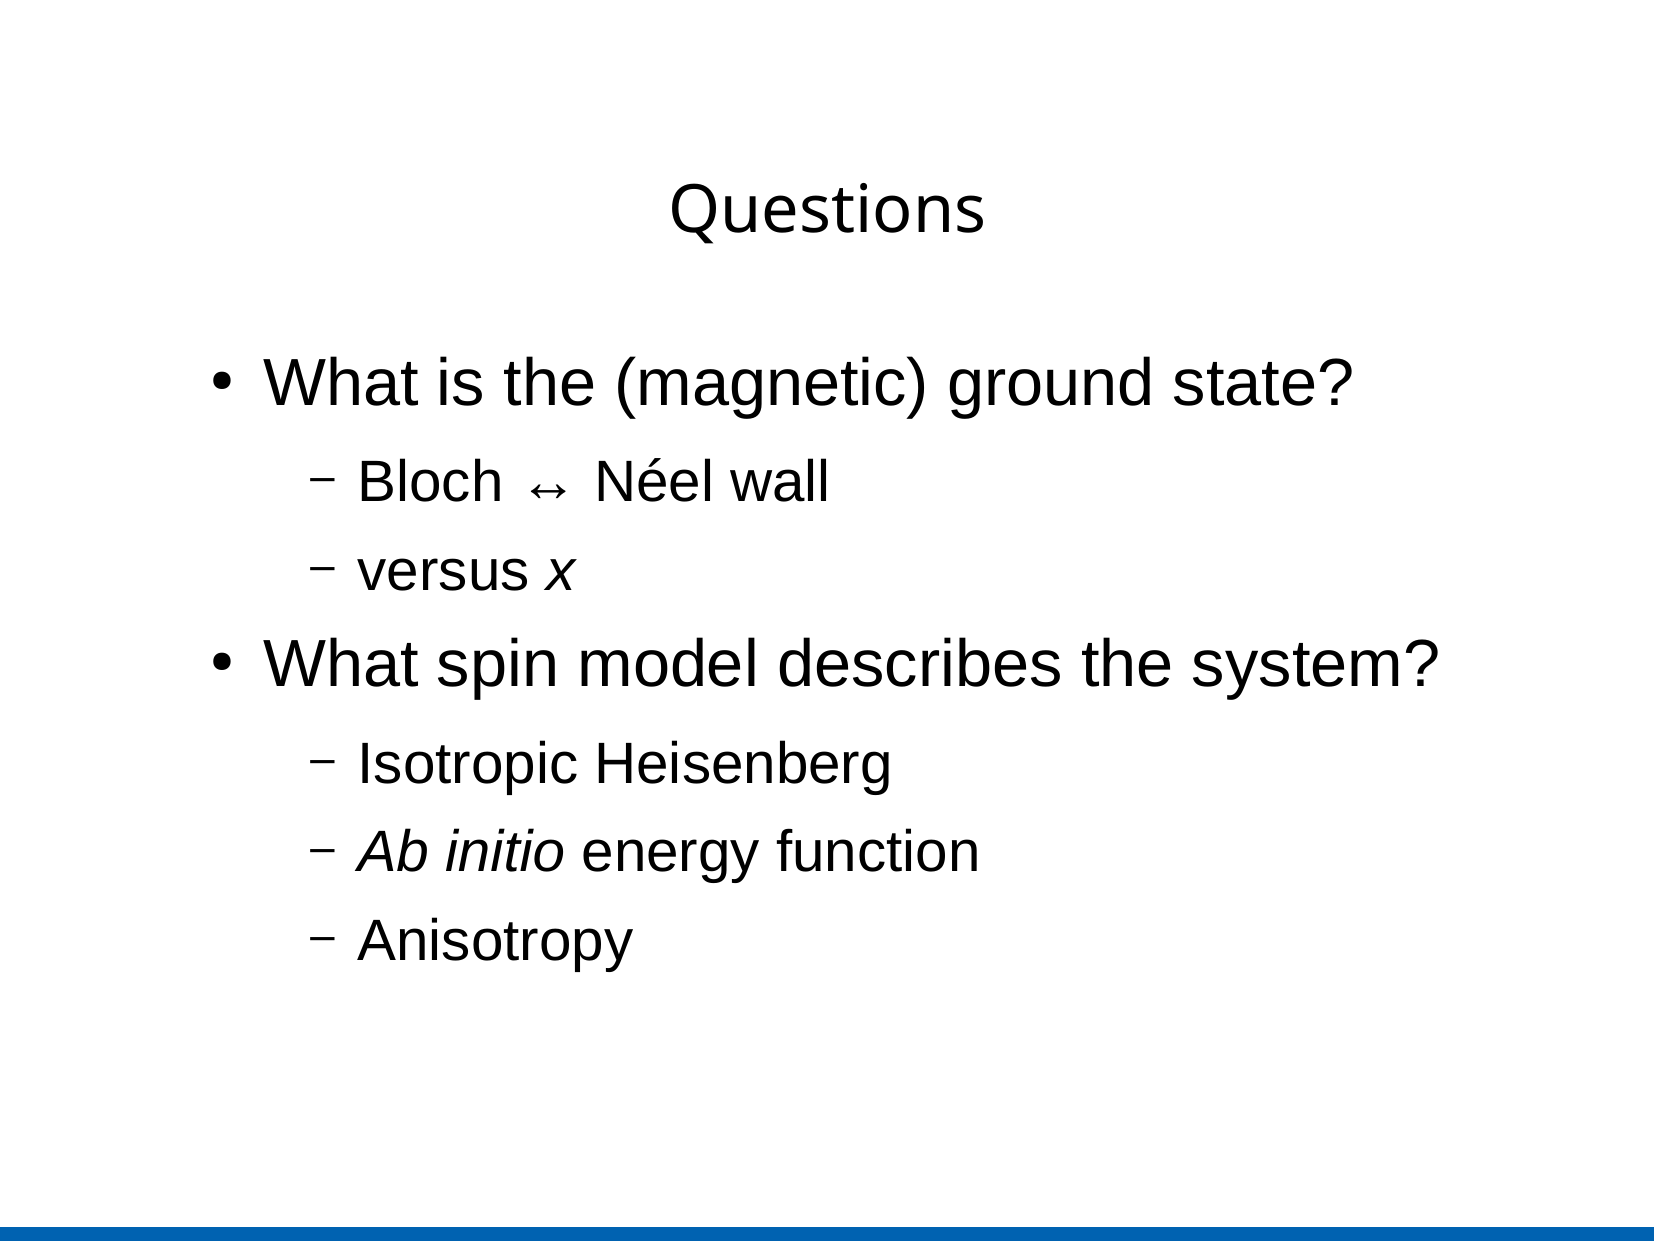

# Questions
What is the (magnetic) ground state?
Bloch ↔ Néel wall
versus x
What spin model describes the system?
Isotropic Heisenberg
Ab initio energy function
Anisotropy